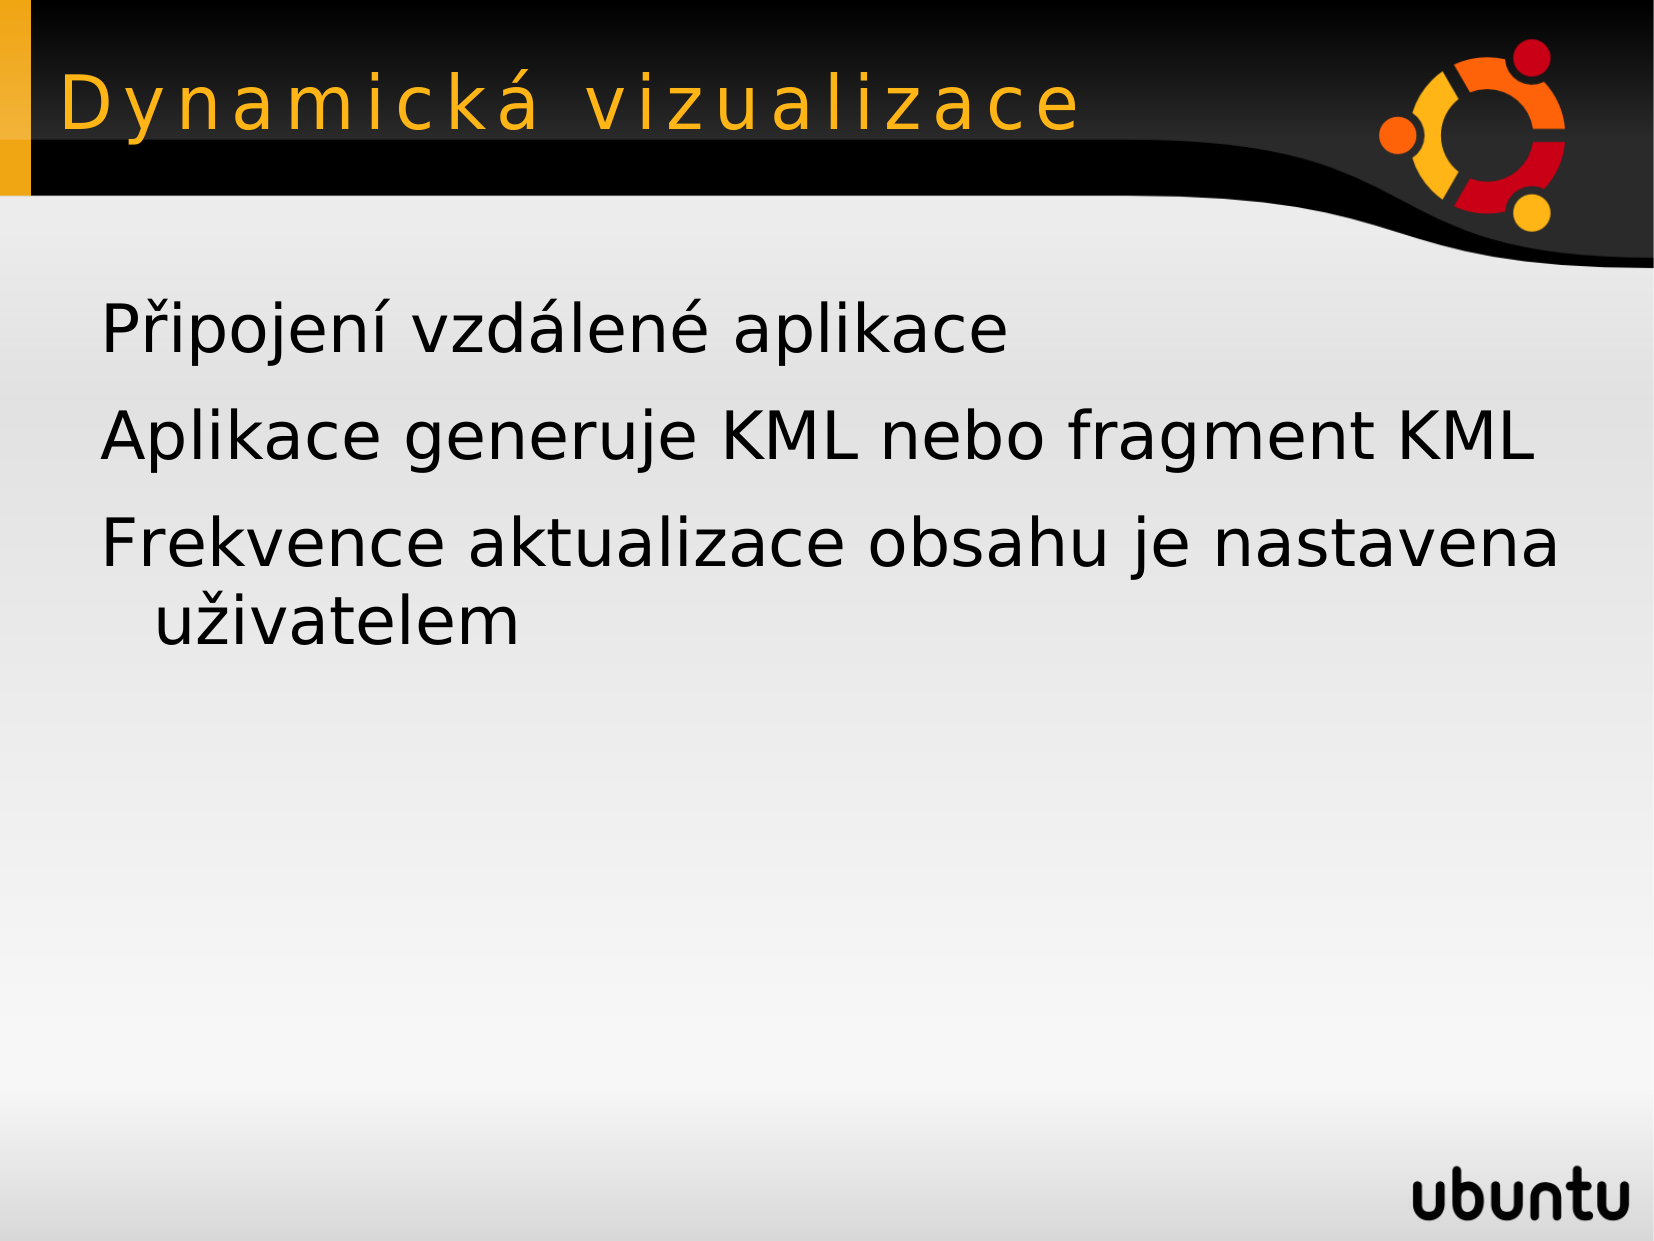

# Dynamická vizualizace
Připojení vzdálené aplikace
Aplikace generuje KML nebo fragment KML
Frekvence aktualizace obsahu je nastavena uživatelem